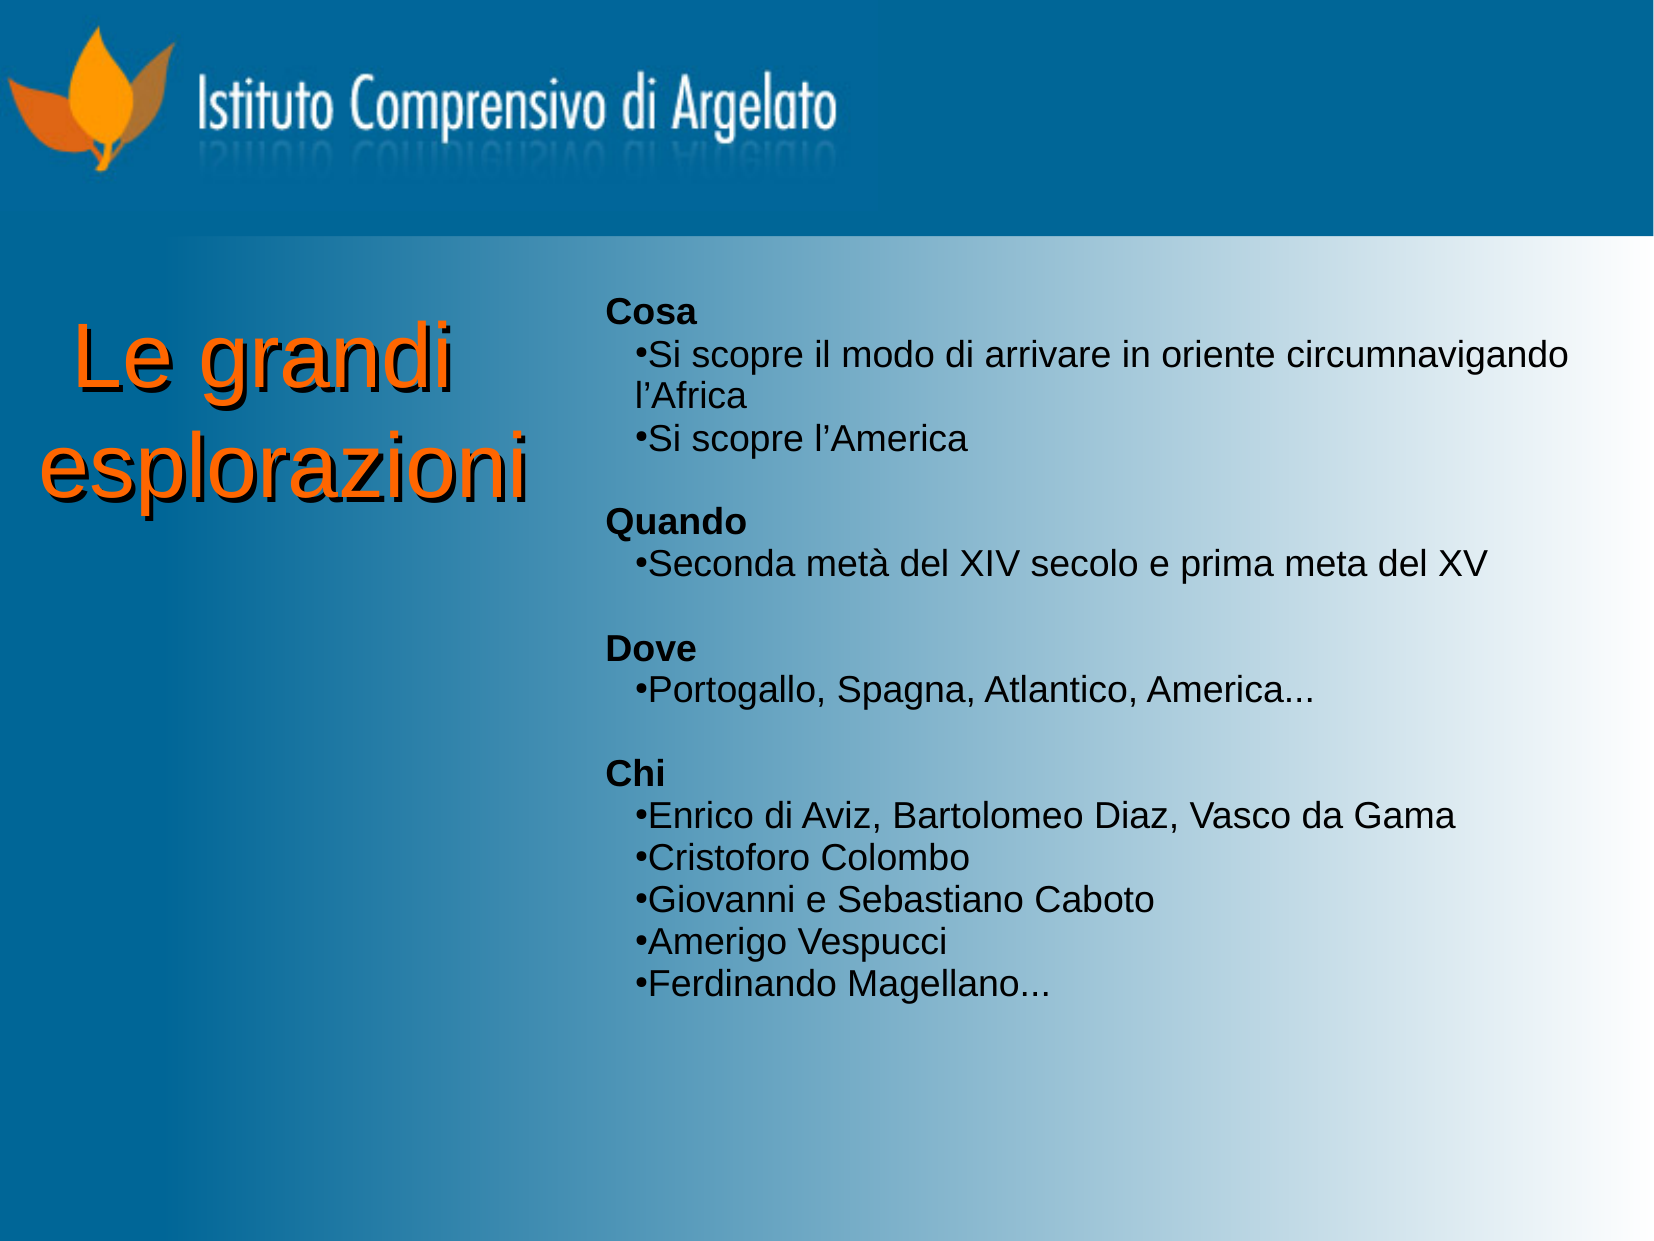

# Le grandi esplorazioni
Cosa
Si scopre il modo di arrivare in oriente circumnavigando l’Africa
Si scopre l’America
Quando
Seconda metà del XIV secolo e prima meta del XV
Dove
Portogallo, Spagna, Atlantico, America...
Chi
Enrico di Aviz, Bartolomeo Diaz, Vasco da Gama
Cristoforo Colombo
Giovanni e Sebastiano Caboto
Amerigo Vespucci
Ferdinando Magellano...